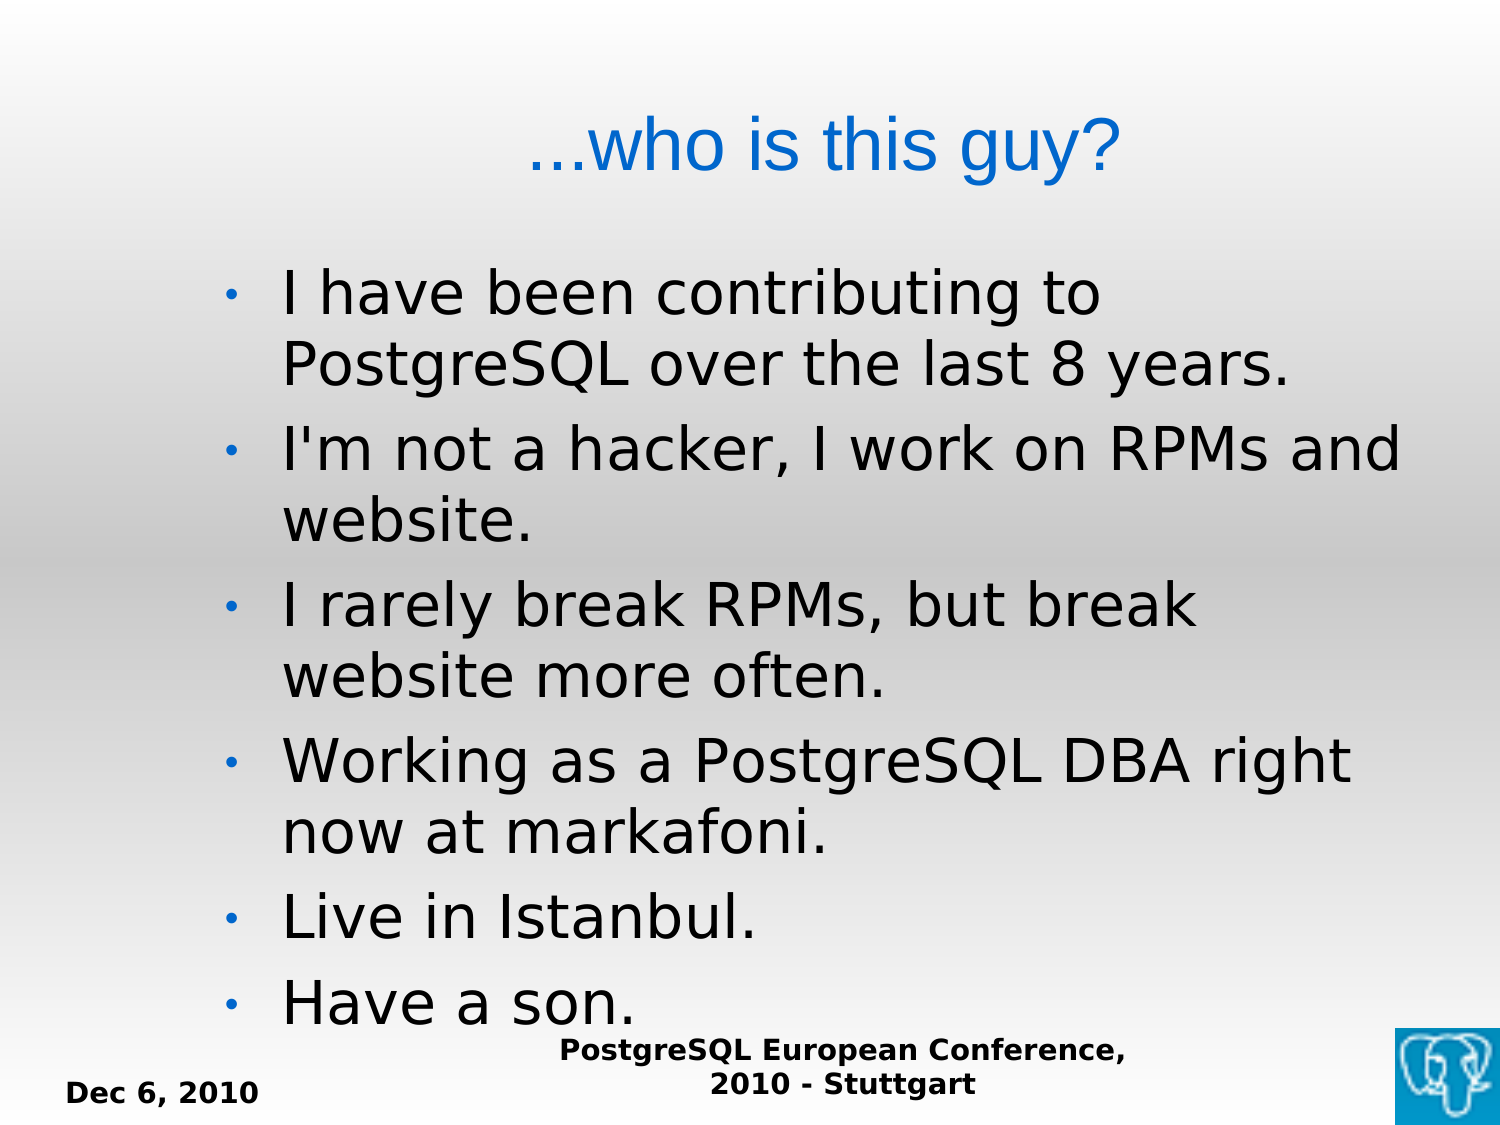

# ...who is this guy?
I have been contributing to PostgreSQL over the last 8 years.
I'm not a hacker, I work on RPMs and website.
I rarely break RPMs, but break website more often.
Working as a PostgreSQL DBA right now at markafoni.
Live in Istanbul.
Have a son.